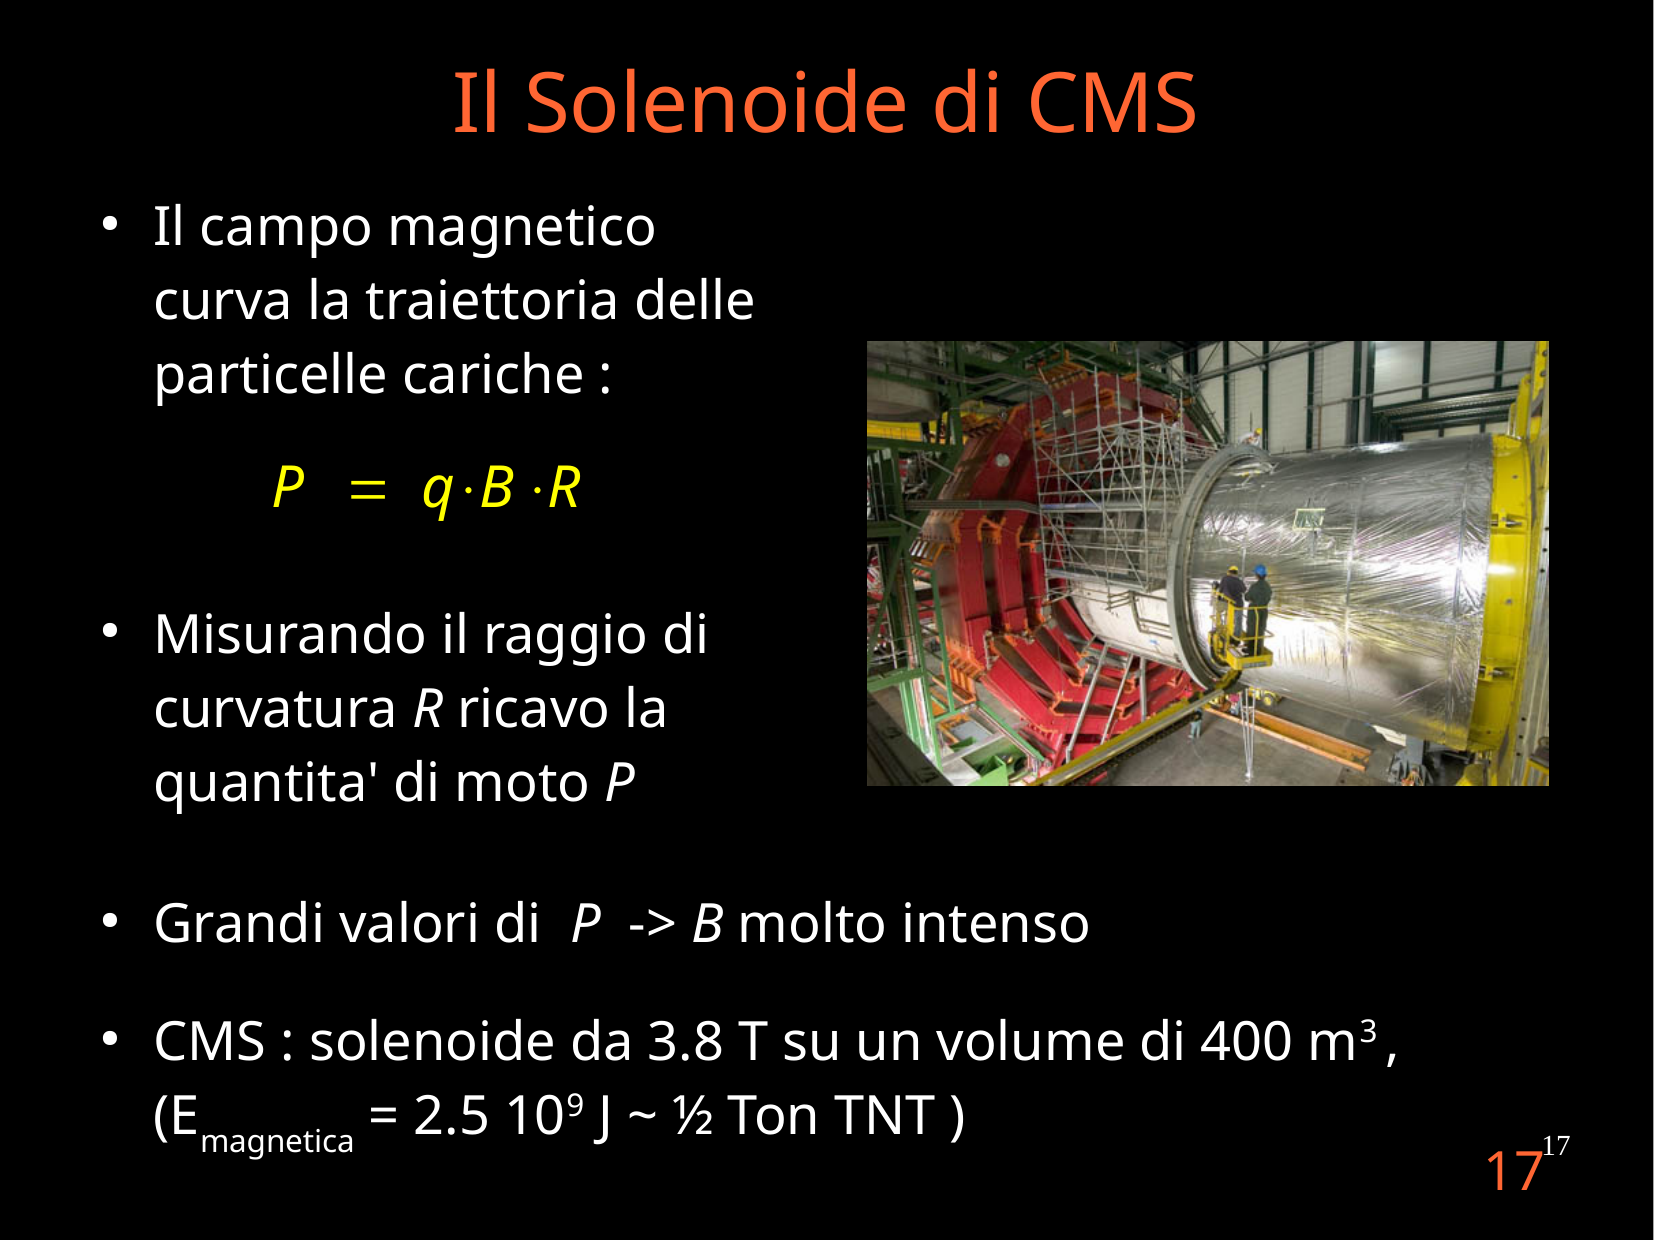

# Il Solenoide di CMS
Il campo magnetico curva la traiettoria delle particelle cariche :
Misurando il raggio di curvatura R ricavo la quantita' di moto P
Grandi valori di P -> B molto intenso
CMS : solenoide da 3.8 T su un volume di 400 m3 , (Emagnetica = 2.5 109 J ~ ½ Ton TNT )
17